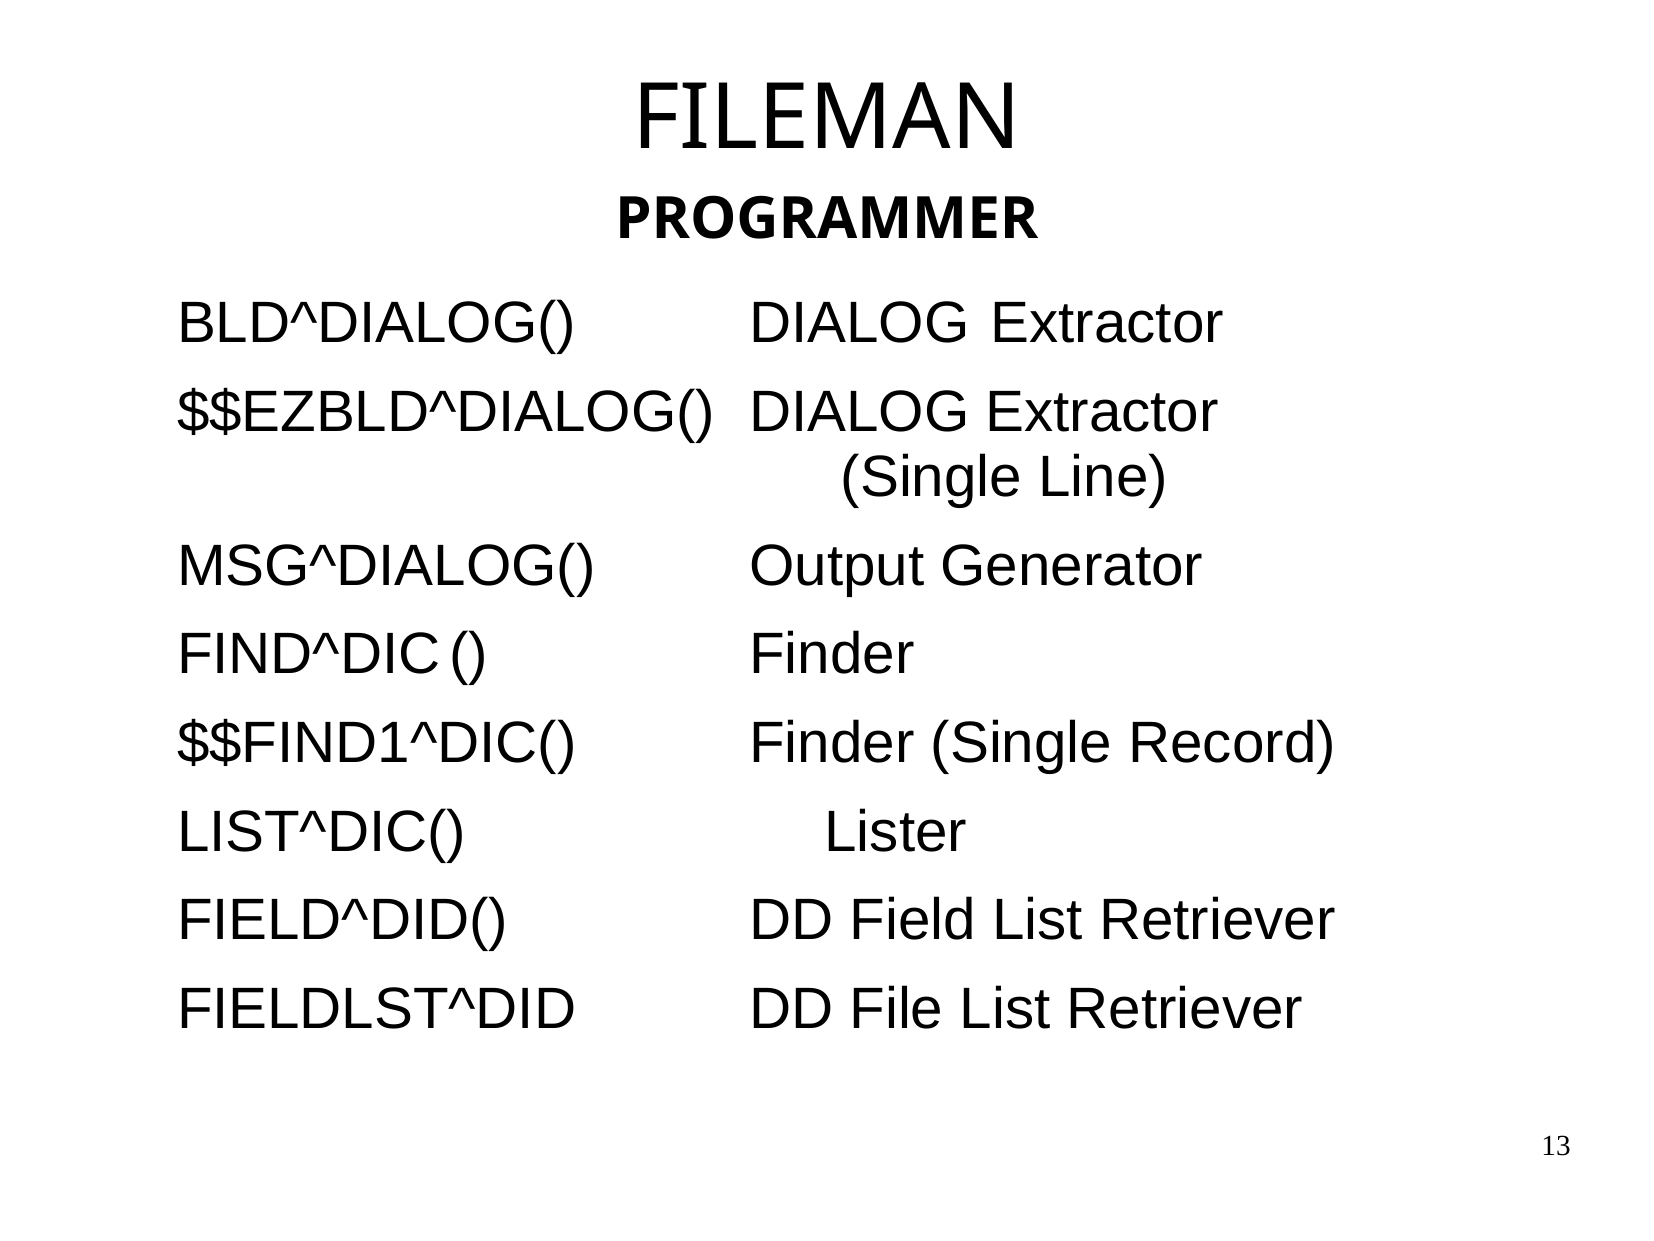

# FILEMAN PROGRAMMER
BLD^DIALOG()			DIALOG	 Extractor
$$EZBLD^DIALOG()	DIALOG Extractor (Single Line)
MSG^DIALOG()			Output Generator
FIND^DIC	()				Finder
$$FIND1^DIC()			Finder (Single Record)
LIST^DIC()					Lister
FIELD^DID()				DD Field List Retriever
FIELDLST^DID			DD File List Retriever
13